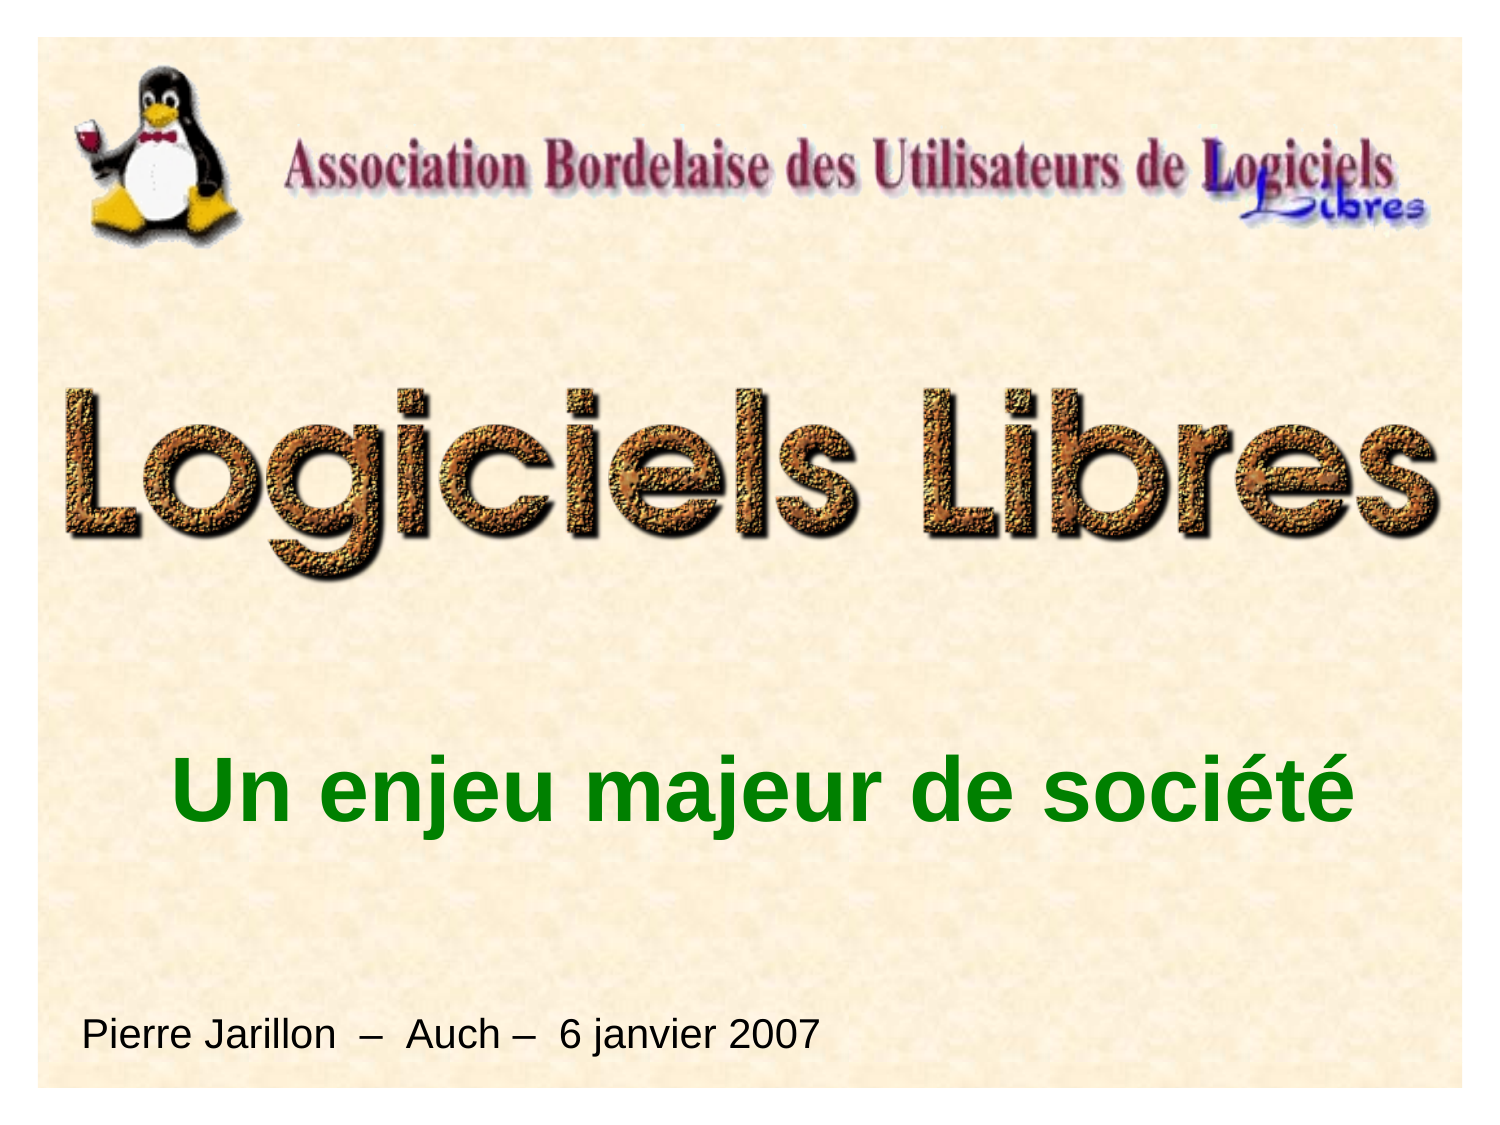

Un enjeu majeur de société
 Pierre Jarillon – Auch – 6 janvier 2007